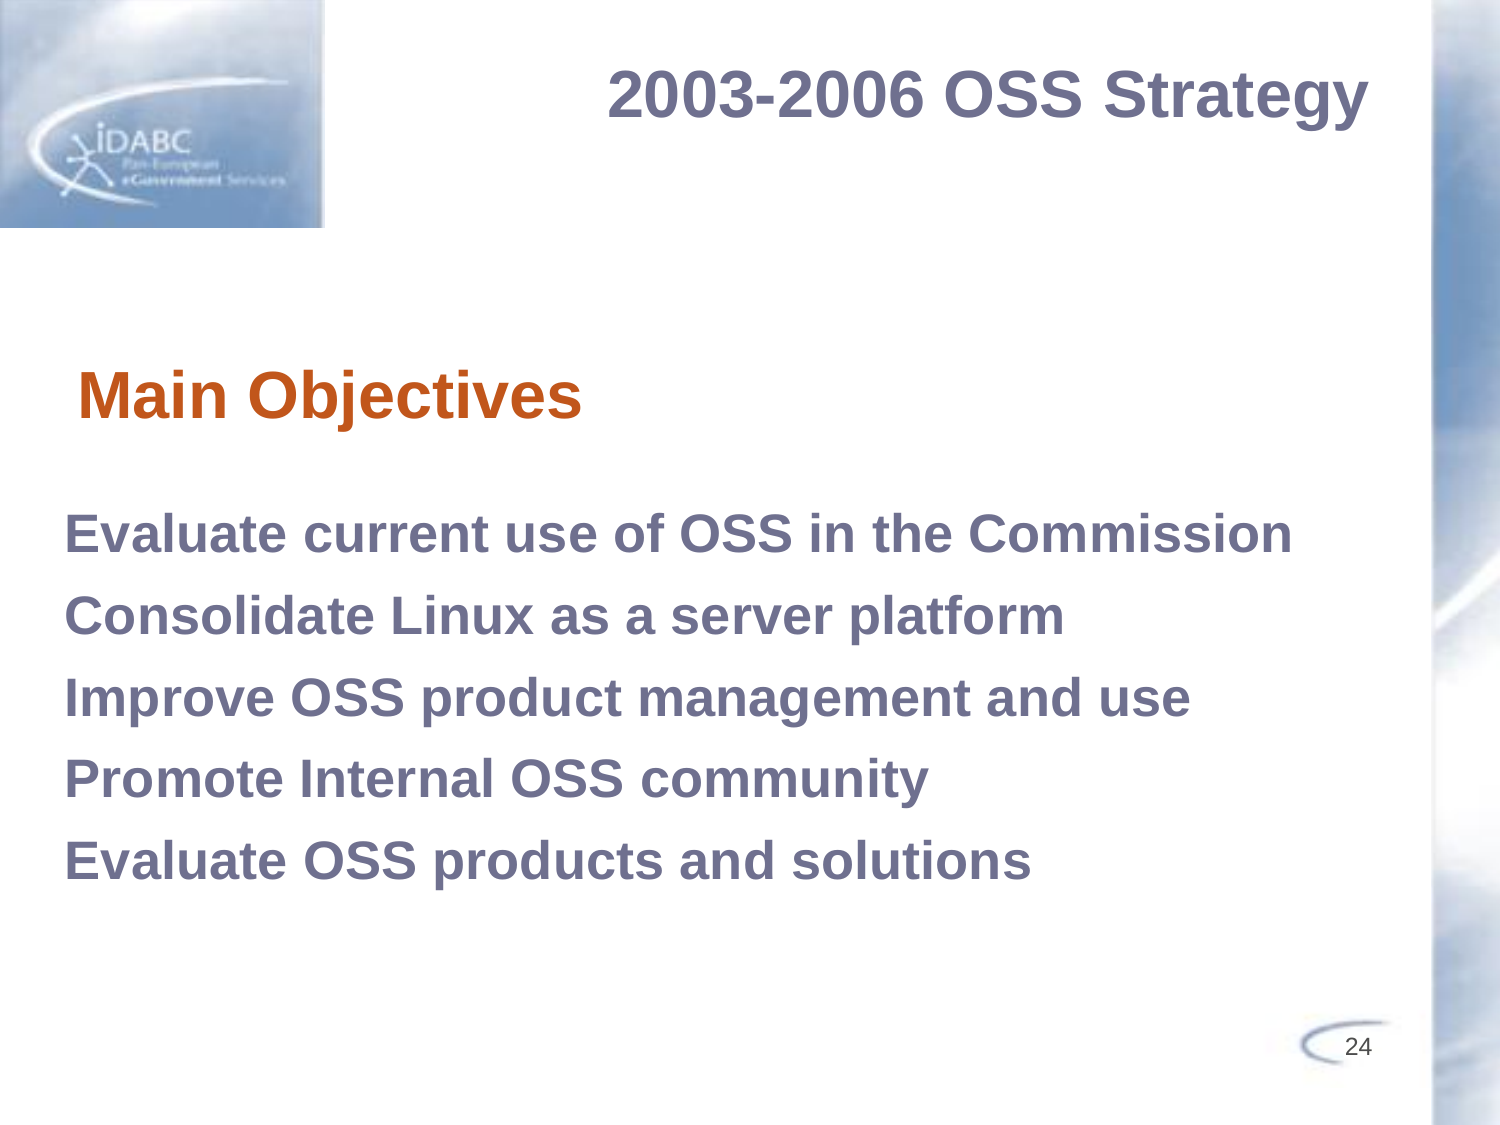

# 2003-2006 OSS Strategy
Main Objectives
Evaluate current use of OSS in the Commission
Consolidate Linux as a server platform
Improve OSS product management and use
Promote Internal OSS community
Evaluate OSS products and solutions
24